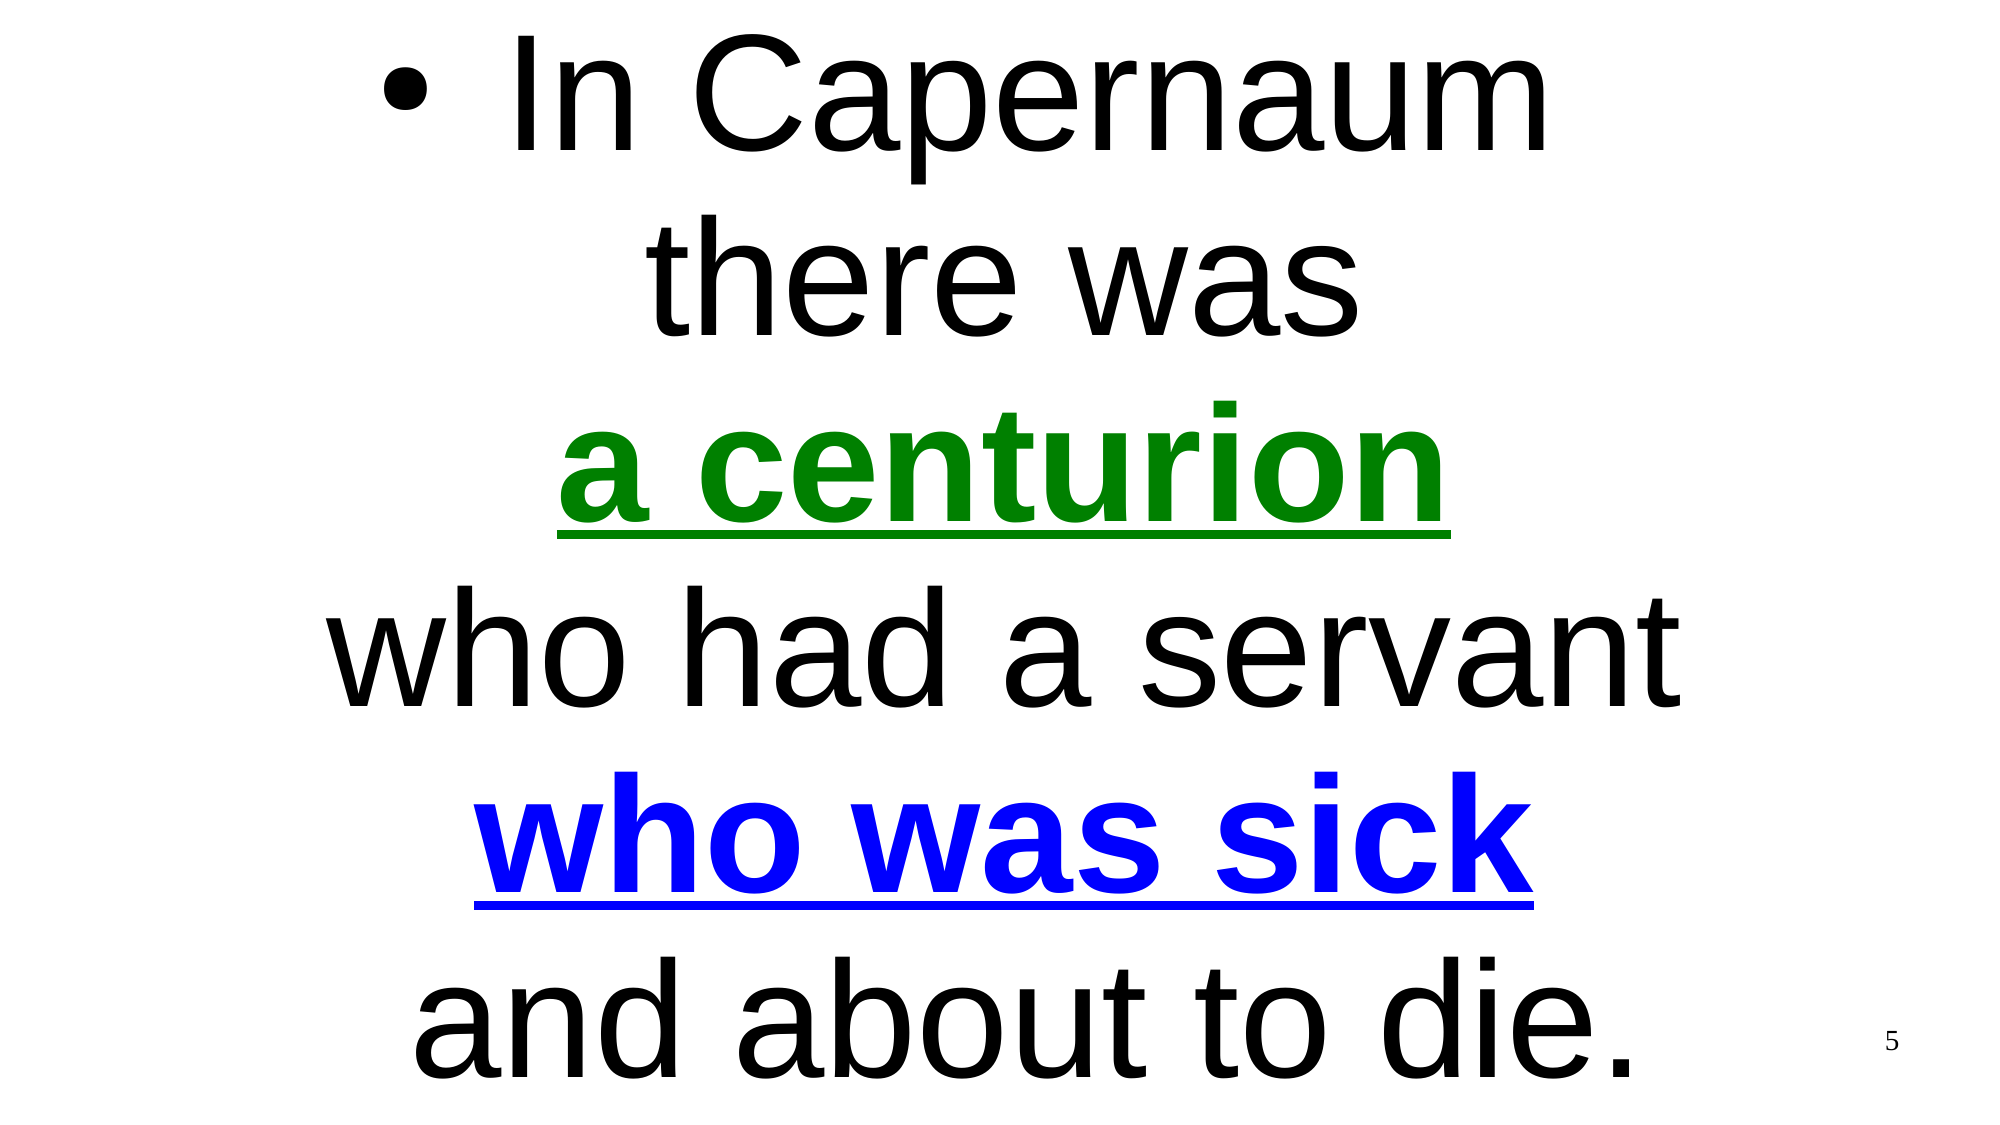

# In Capernaum there was a centurion who had a servant who was sick and about to die.
5